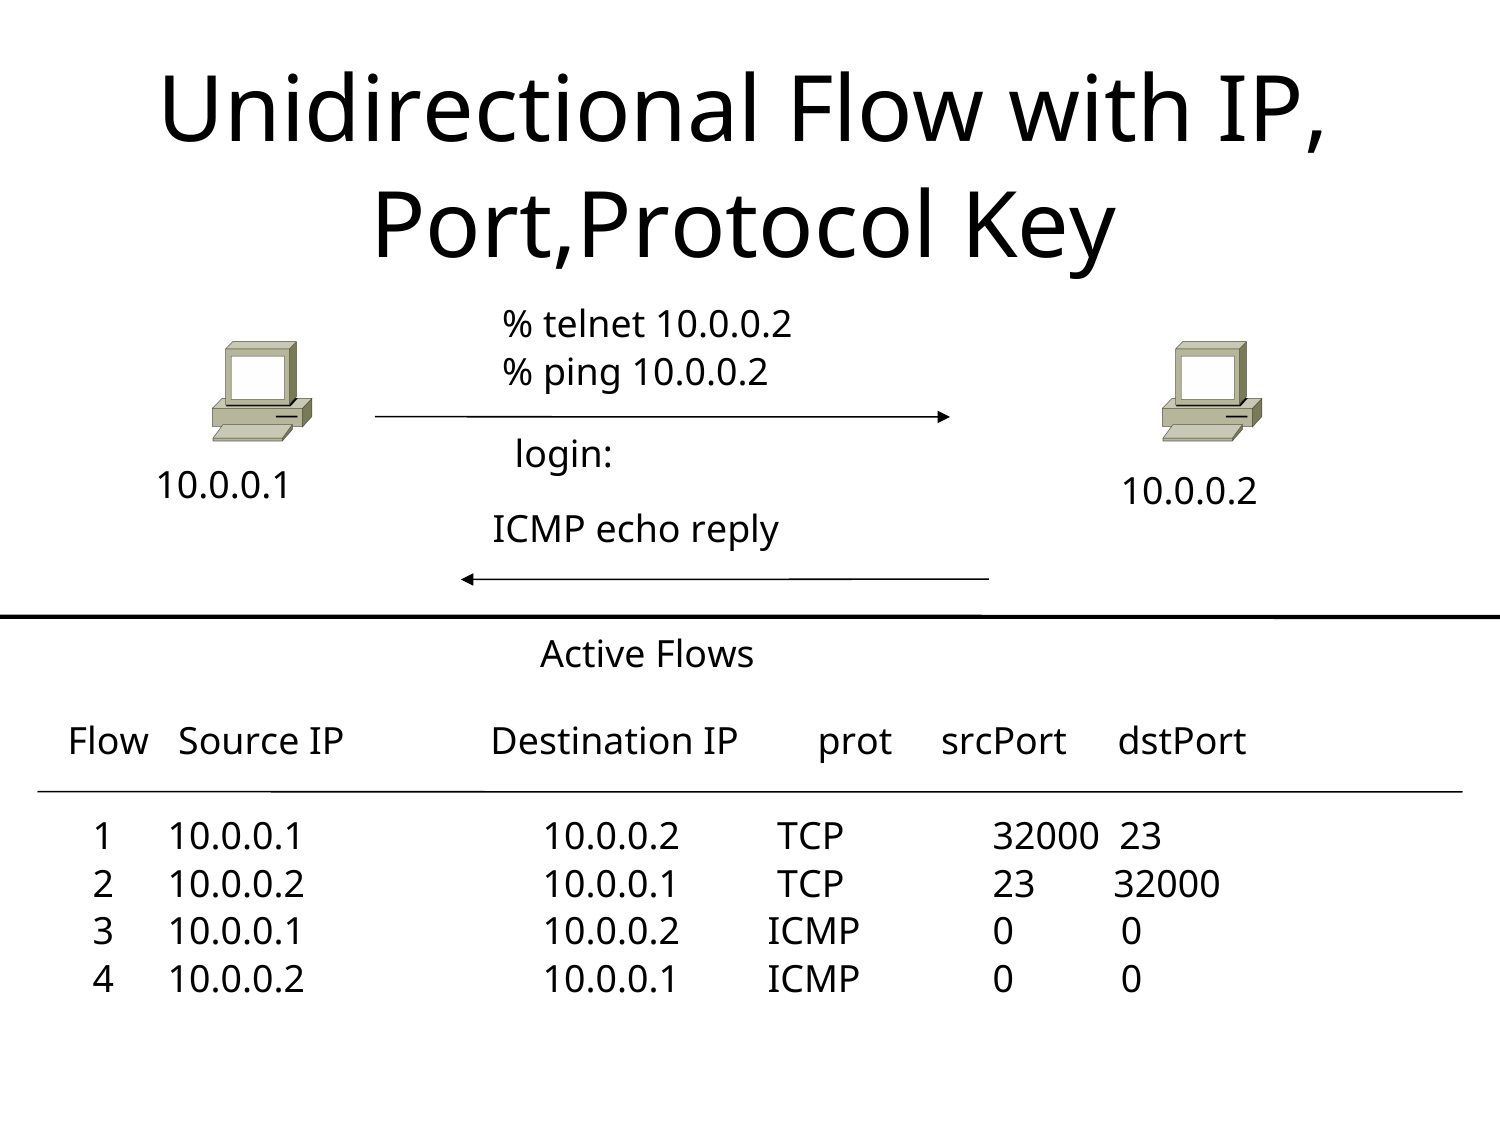

# Unidirectional Flow with IP, Port,Protocol Key
% telnet 10.0.0.2
% ping 10.0.0.2
login:
10.0.0.1
10.0.0.2
ICMP echo reply
 Active Flows
Flow Source IP Destination IP	prot srcPort	dstPort
1	10.0.0.1		10.0.0.2 TCP 	32000 23
2	10.0.0.2		10.0.0.1 TCP 	23 32000
3	10.0.0.1		10.0.0.2 ICMP 	0 0
4	10.0.0.2		10.0.0.1 ICMP 	0 0